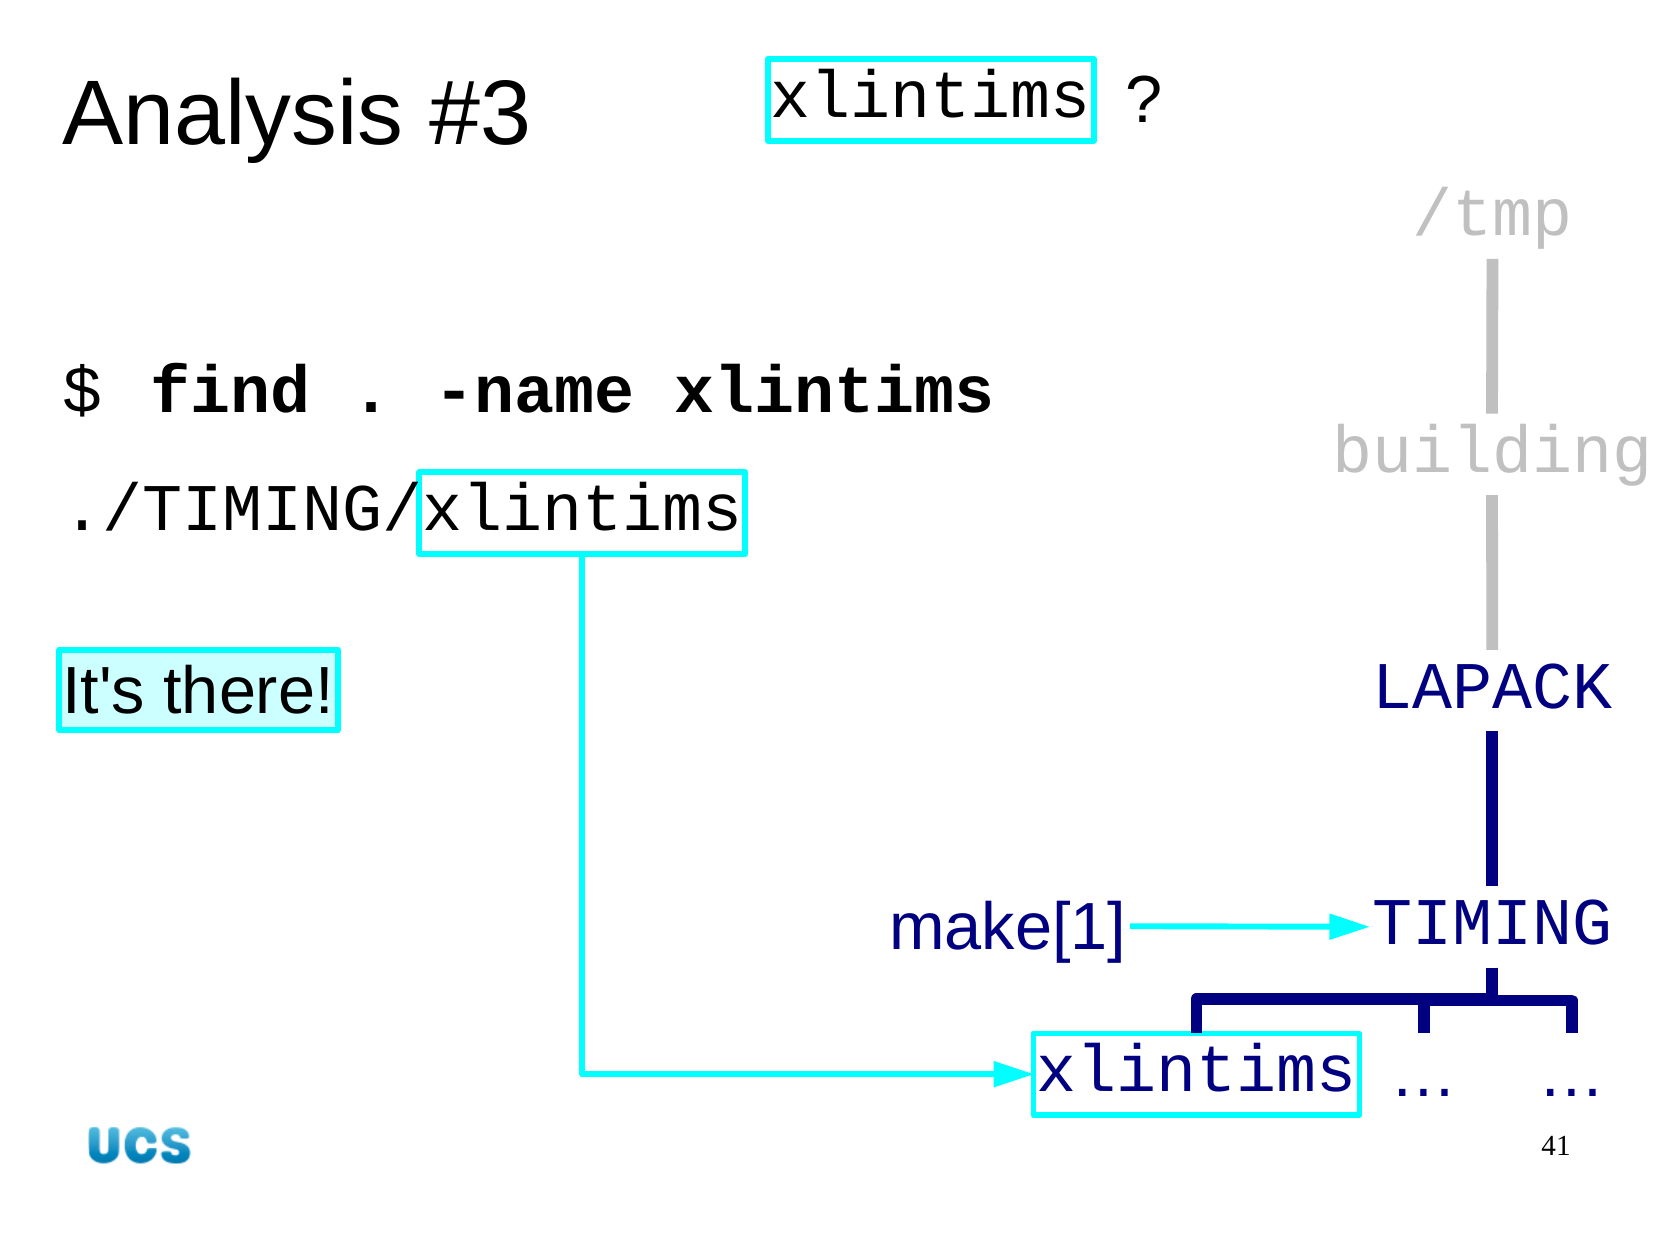

xlintims
?
Analysis #3
/tmp
$
find
.
-name xlintims
building
./TIMING/
xlintims
It's there!
LAPACK
make[1]
TIMING
xlintims
…
…
41